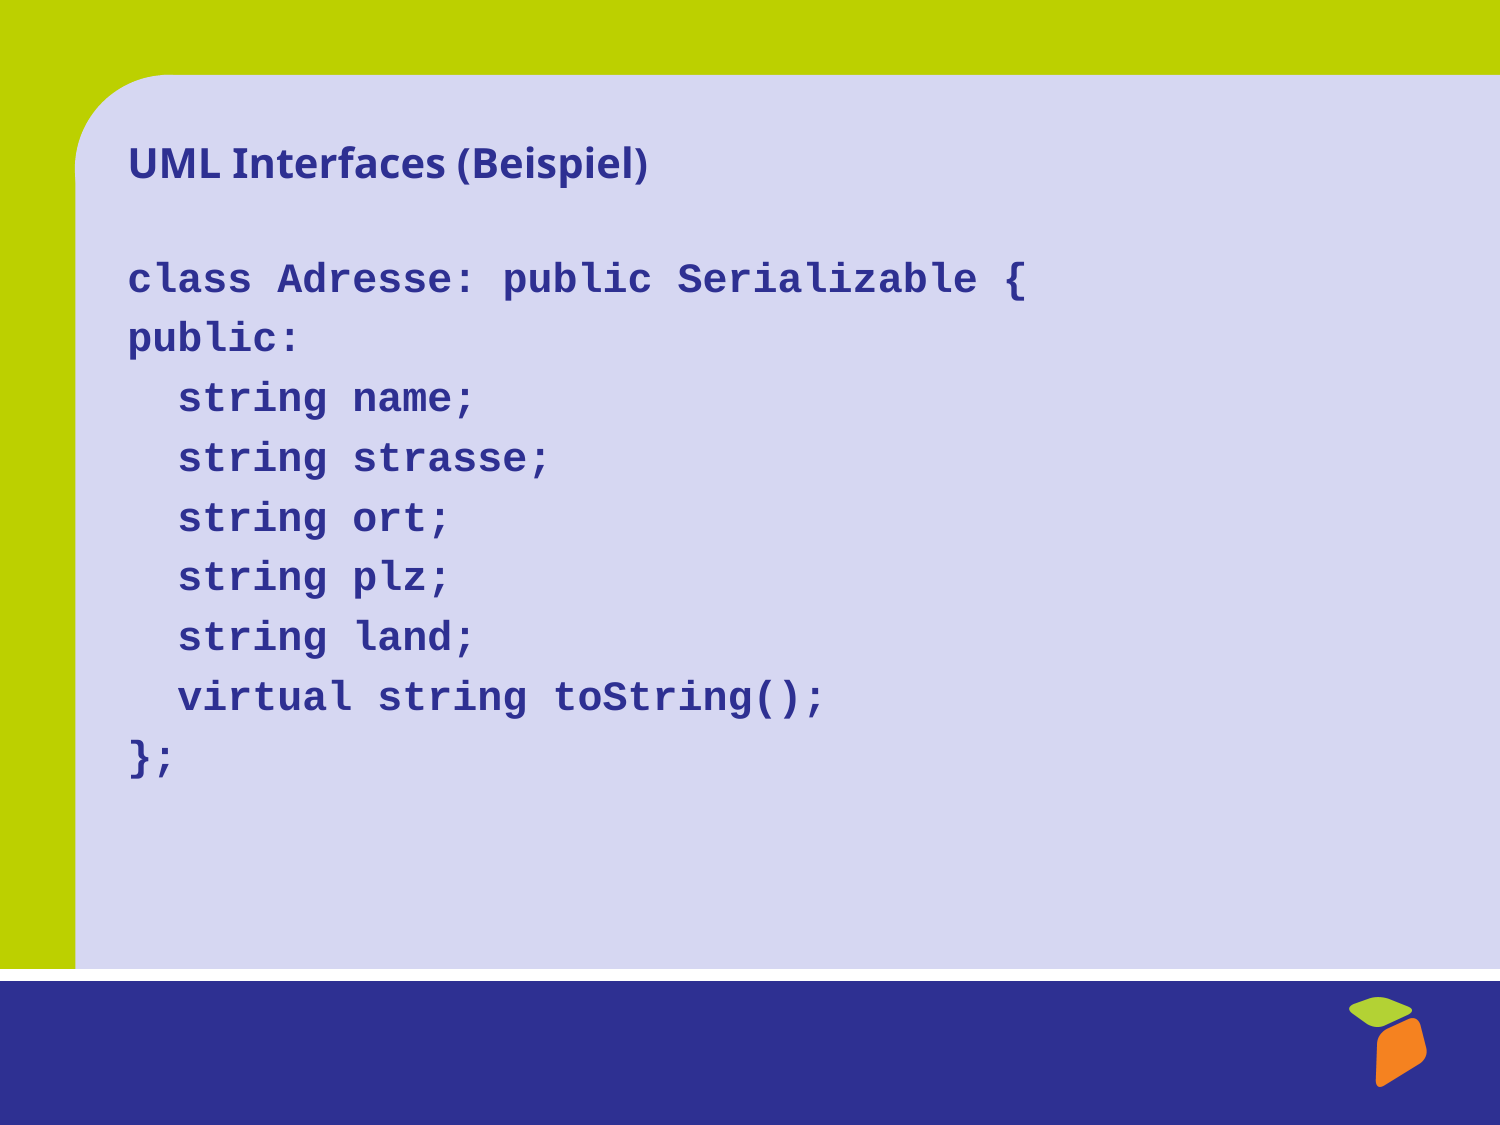

# UML Interfaces (Beispiel)
class Adresse: public Serializable {
public:
 string name;
 string strasse;
 string ort;
 string plz;
 string land;
 virtual string toString();
};